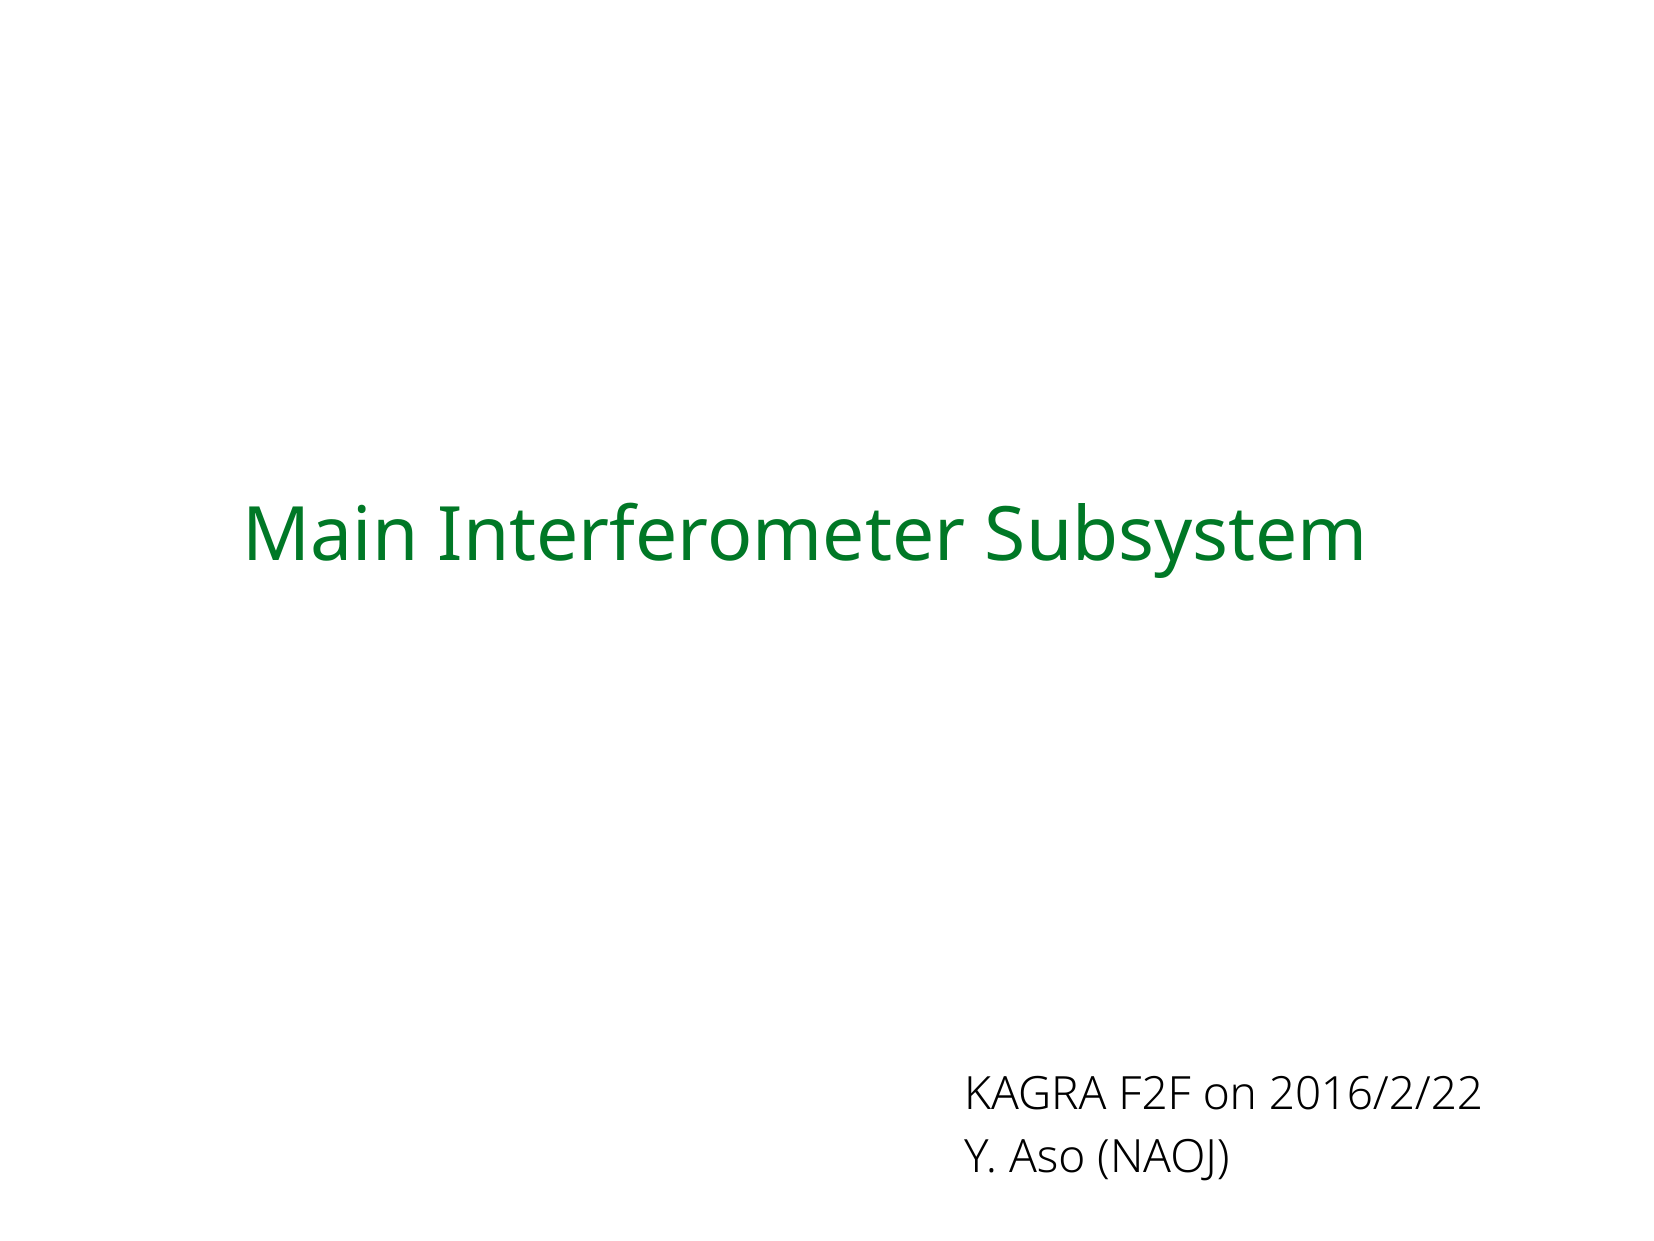

Main Interferometer Subsystem
KAGRA F2F on 2016/2/22
Y. Aso (NAOJ)